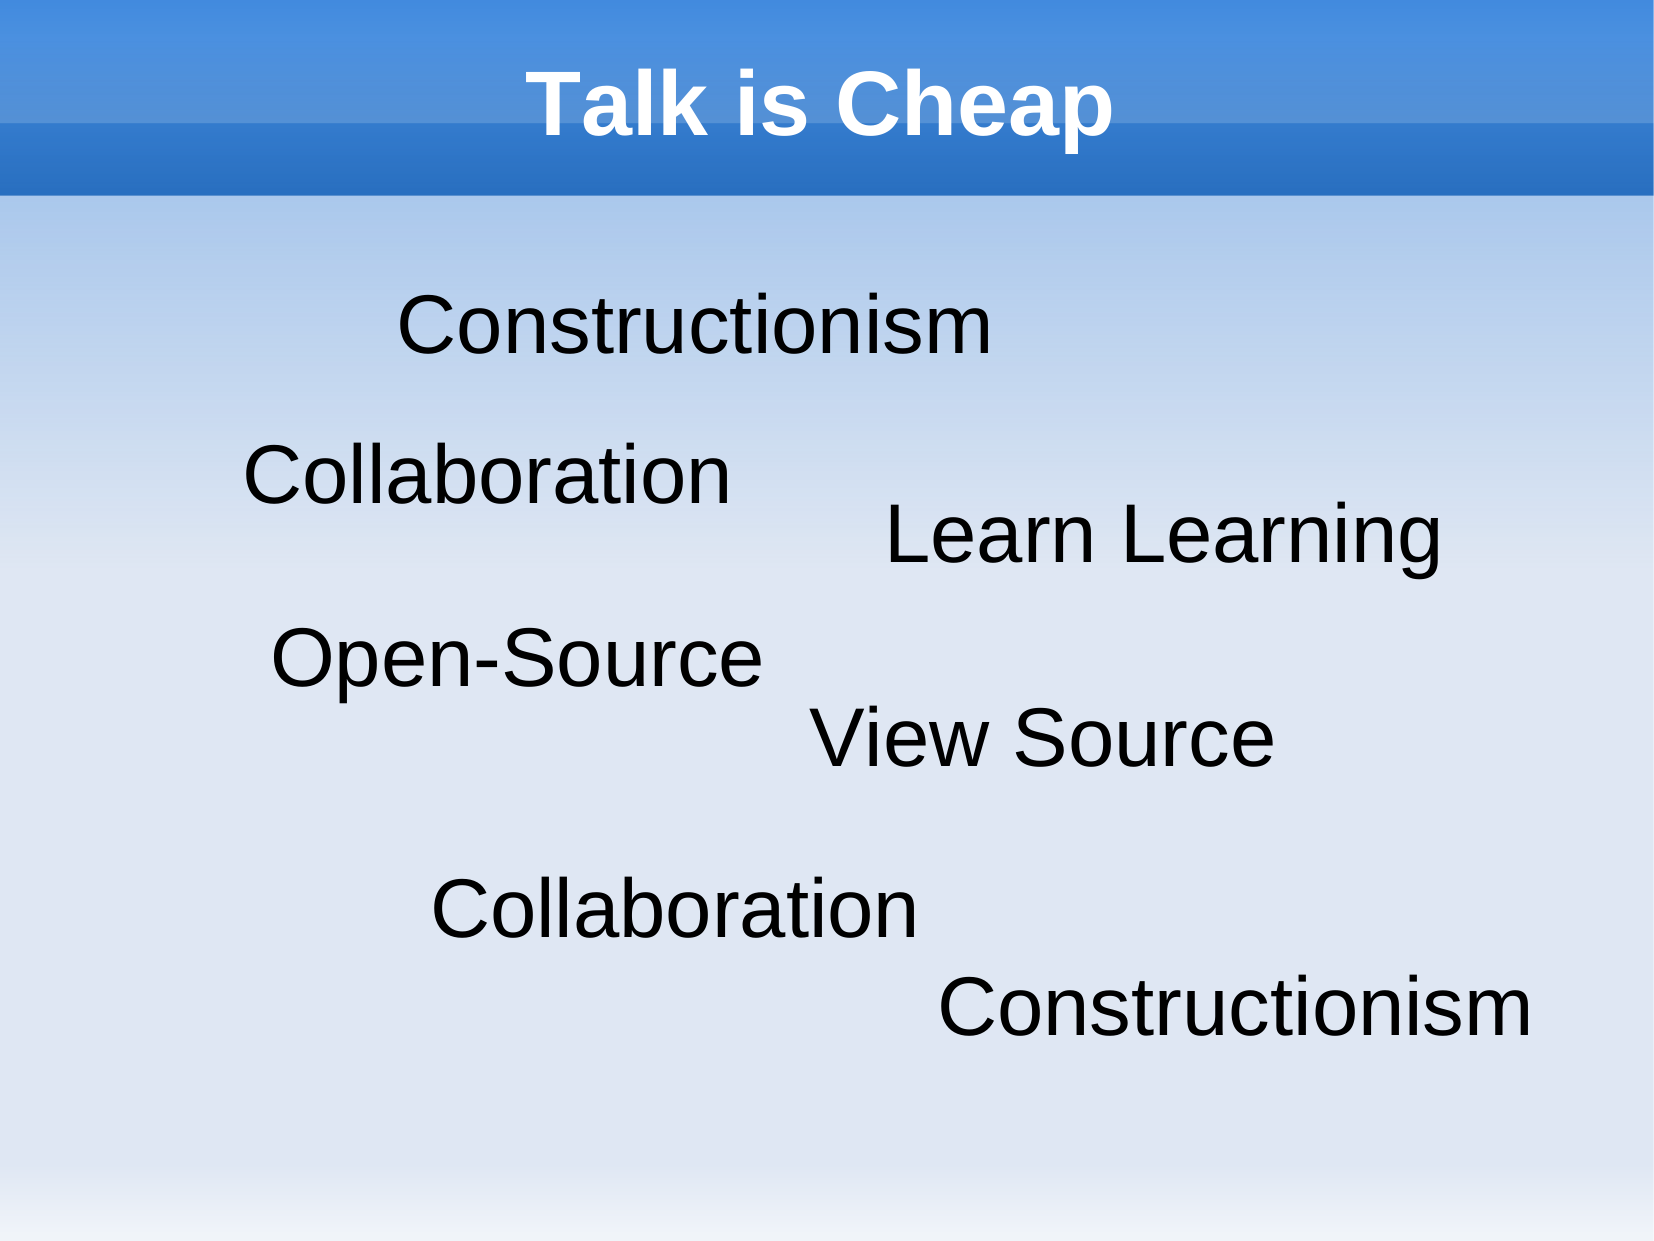

# Talk is Cheap
Constructionism
Collaboration
Learn Learning
Open-Source
View Source
Collaboration
Constructionism